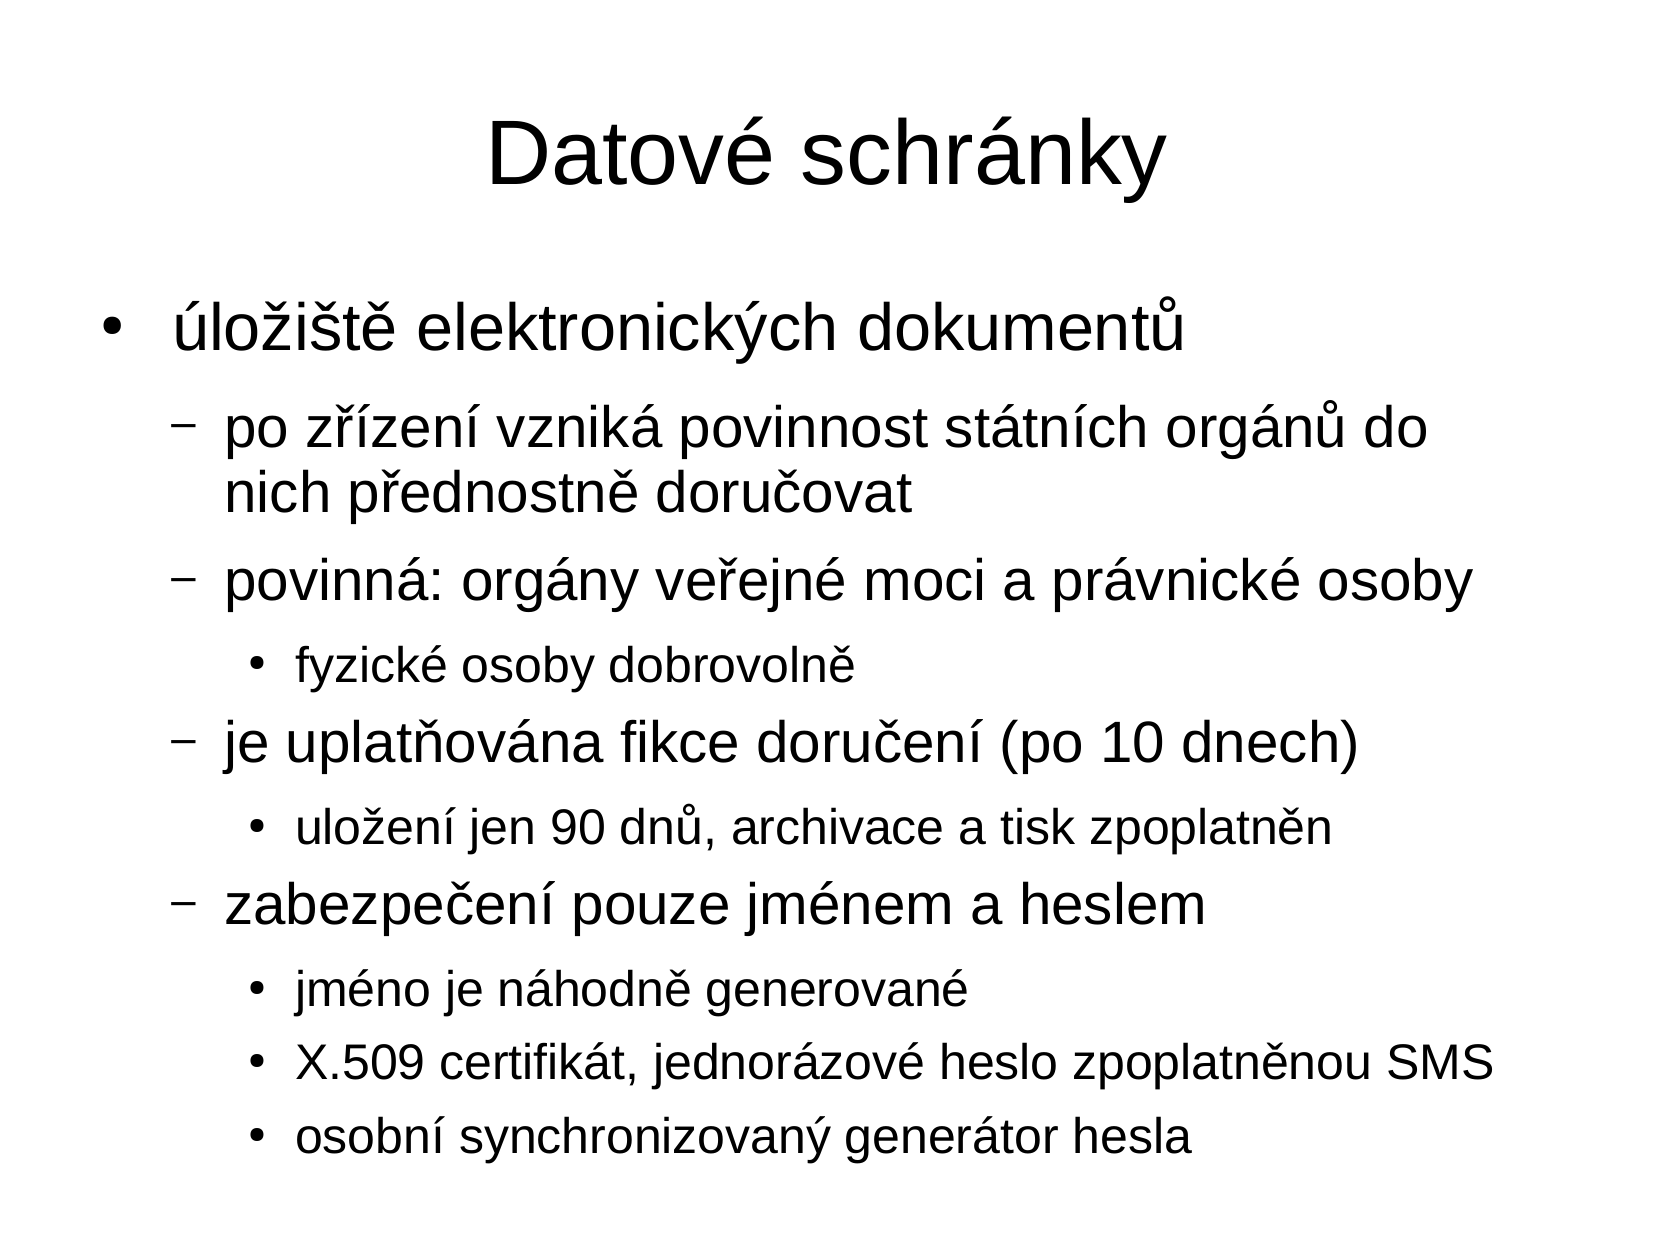

# Datové schránky
 úložiště elektronických dokumentů
po zřízení vzniká povinnost státních orgánů do nich přednostně doručovat
povinná: orgány veřejné moci a právnické osoby
fyzické osoby dobrovolně
je uplatňována fikce doručení (po 10 dnech)
uložení jen 90 dnů, archivace a tisk zpoplatněn
zabezpečení pouze jménem a heslem
jméno je náhodně generované
X.509 certifikát, jednorázové heslo zpoplatněnou SMS
osobní synchronizovaný generátor hesla